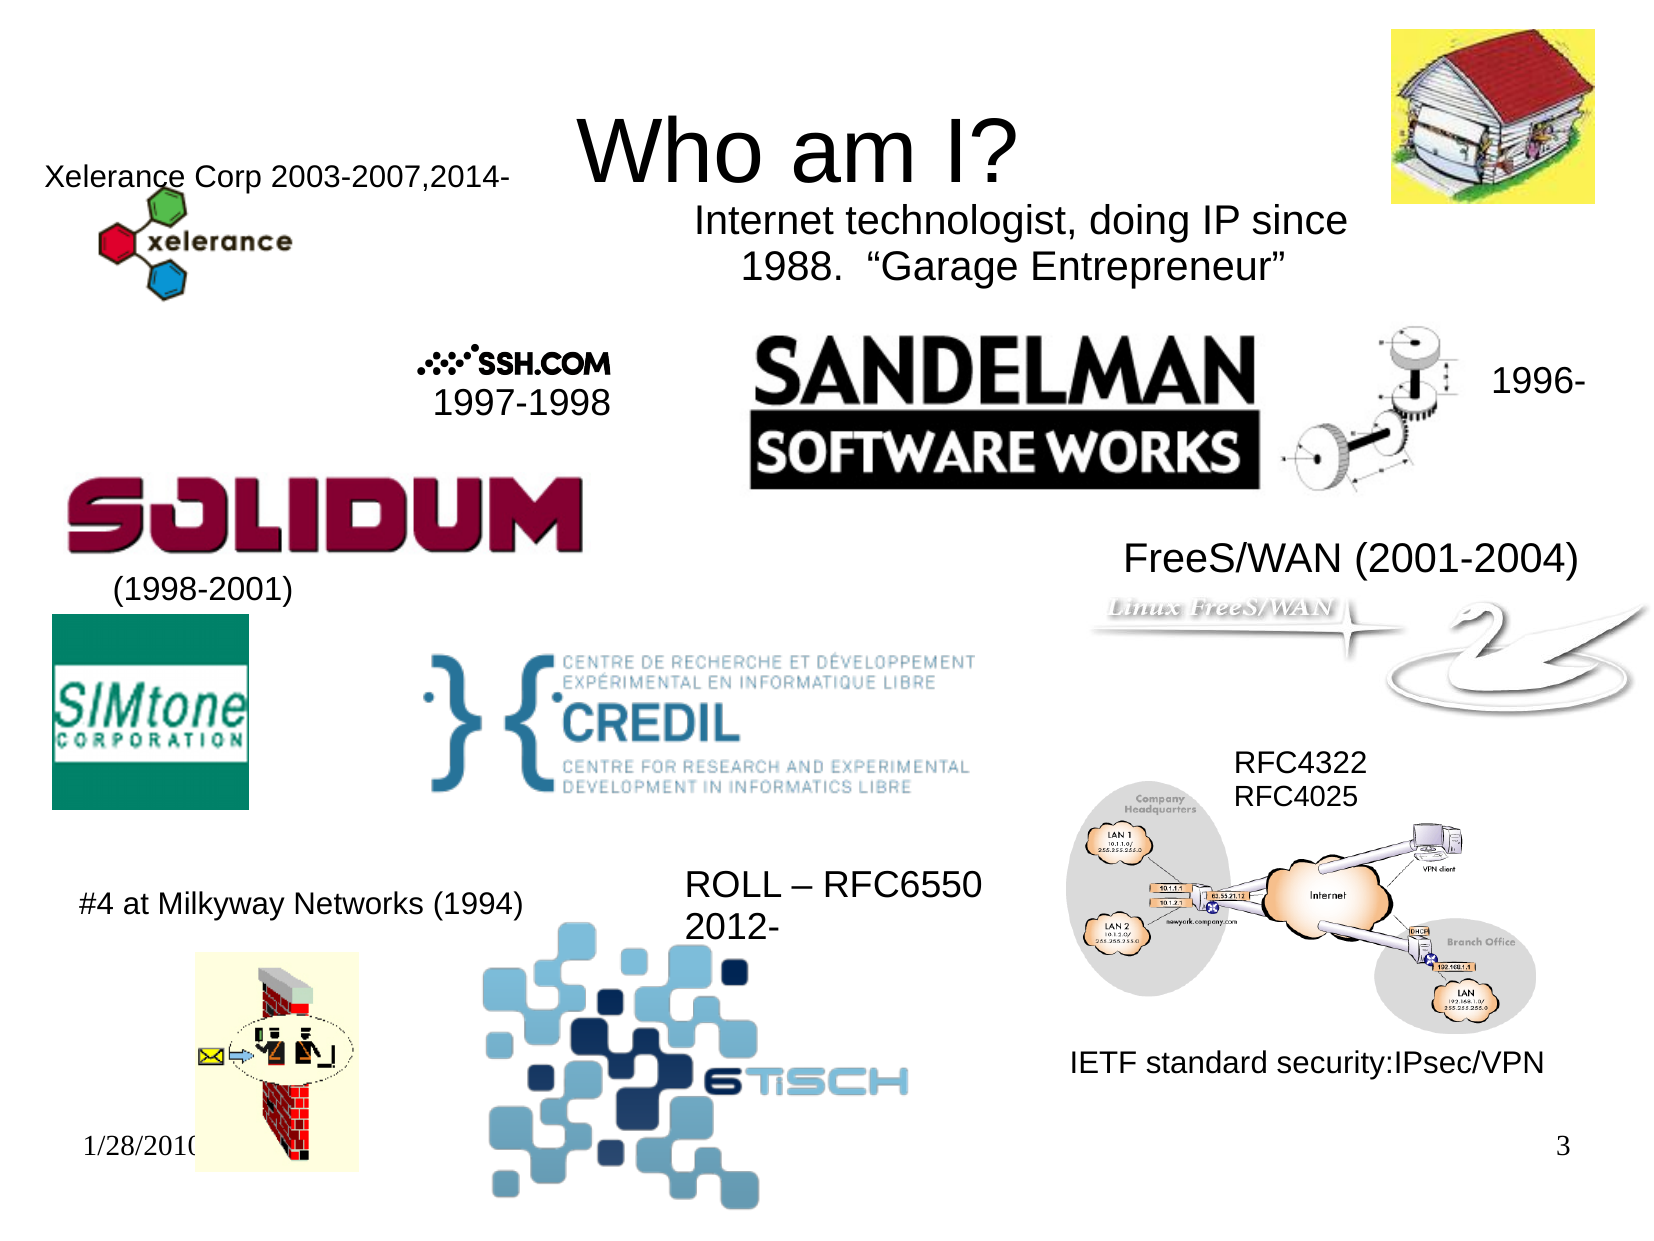

# Who am I?
Xelerance Corp 2003-2007,2014-
Internet technologist, doing IP since 1988. “Garage Entrepreneur”
1996-
1997-1998
FreeS/WAN (2001-2004)
(1998-2001)
RFC4322
RFC4025
ROLL – RFC6550
2012-
#4 at Milkyway Networks (1994)
IETF standard security:IPsec/VPN
1/28/2010
3